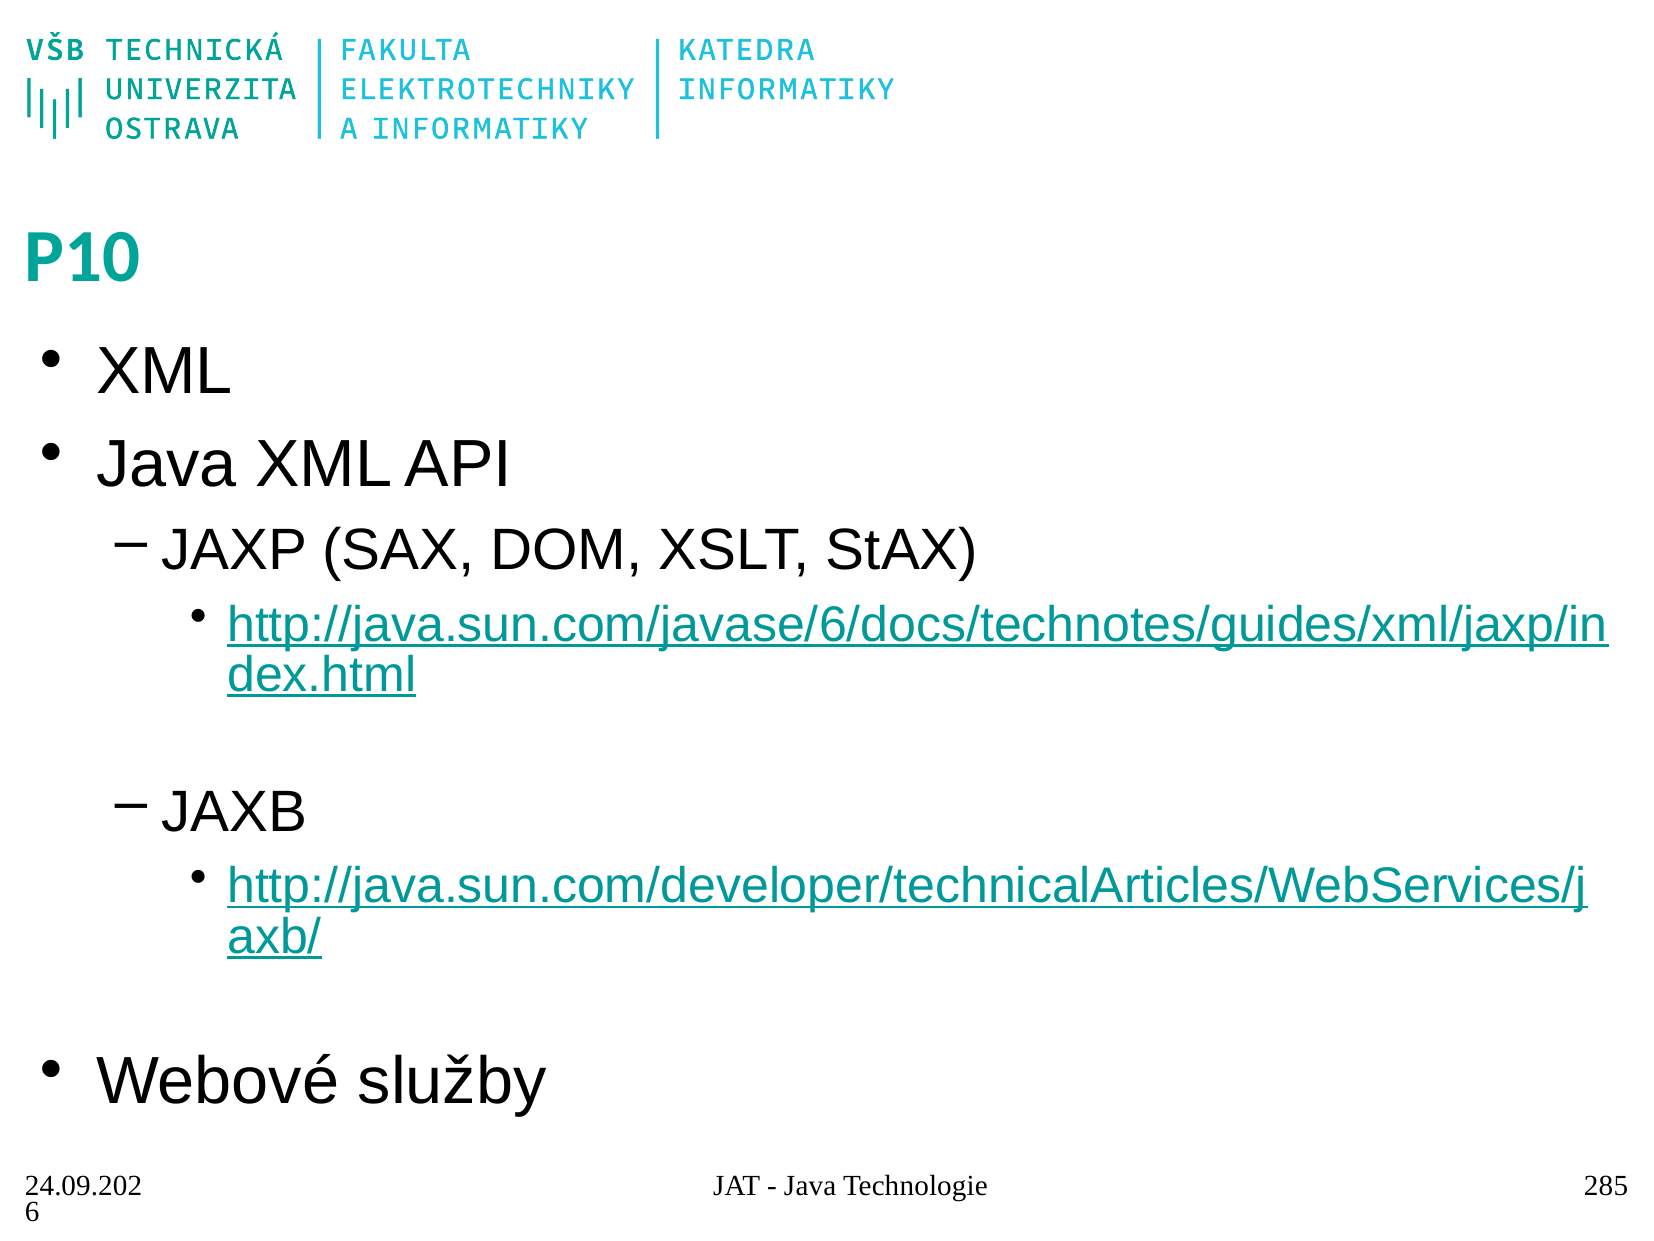

P10
# XML
Java XML API
JAXP (SAX, DOM, XSLT, StAX)
http://java.sun.com/javase/6/docs/technotes/guides/xml/jaxp/index.html
JAXB
http://java.sun.com/developer/technicalArticles/WebServices/jaxb/
Webové služby
JAT - Java Technologie
285